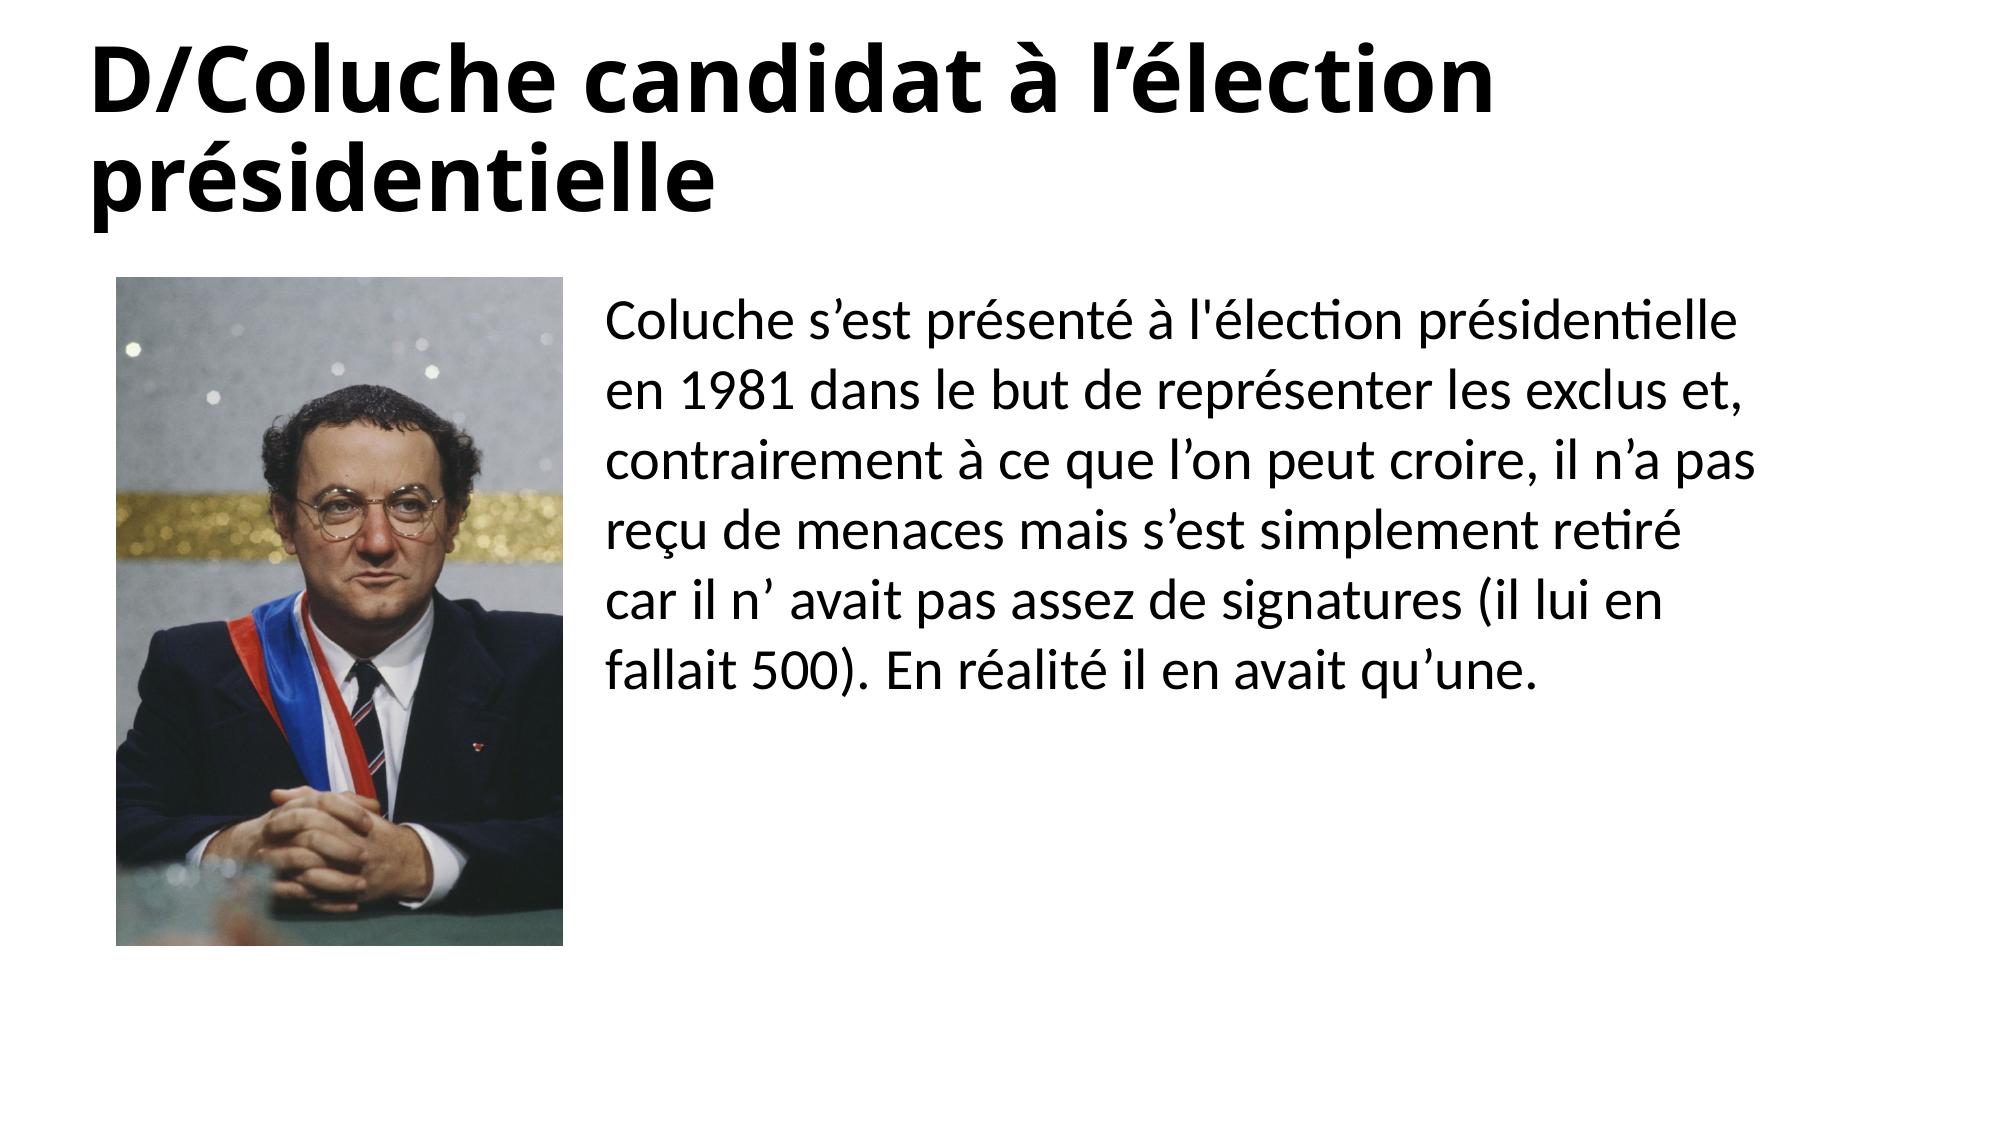

# D/Coluche candidat à l’élection présidentielle
Coluche s’est présenté à l'élection présidentielle en 1981 dans le but de représenter les exclus et, contrairement à ce que l’on peut croire, il n’a pas reçu de menaces mais s’est simplement retiré car il n’ avait pas assez de signatures (il lui en fallait 500). En réalité il en avait qu’une.